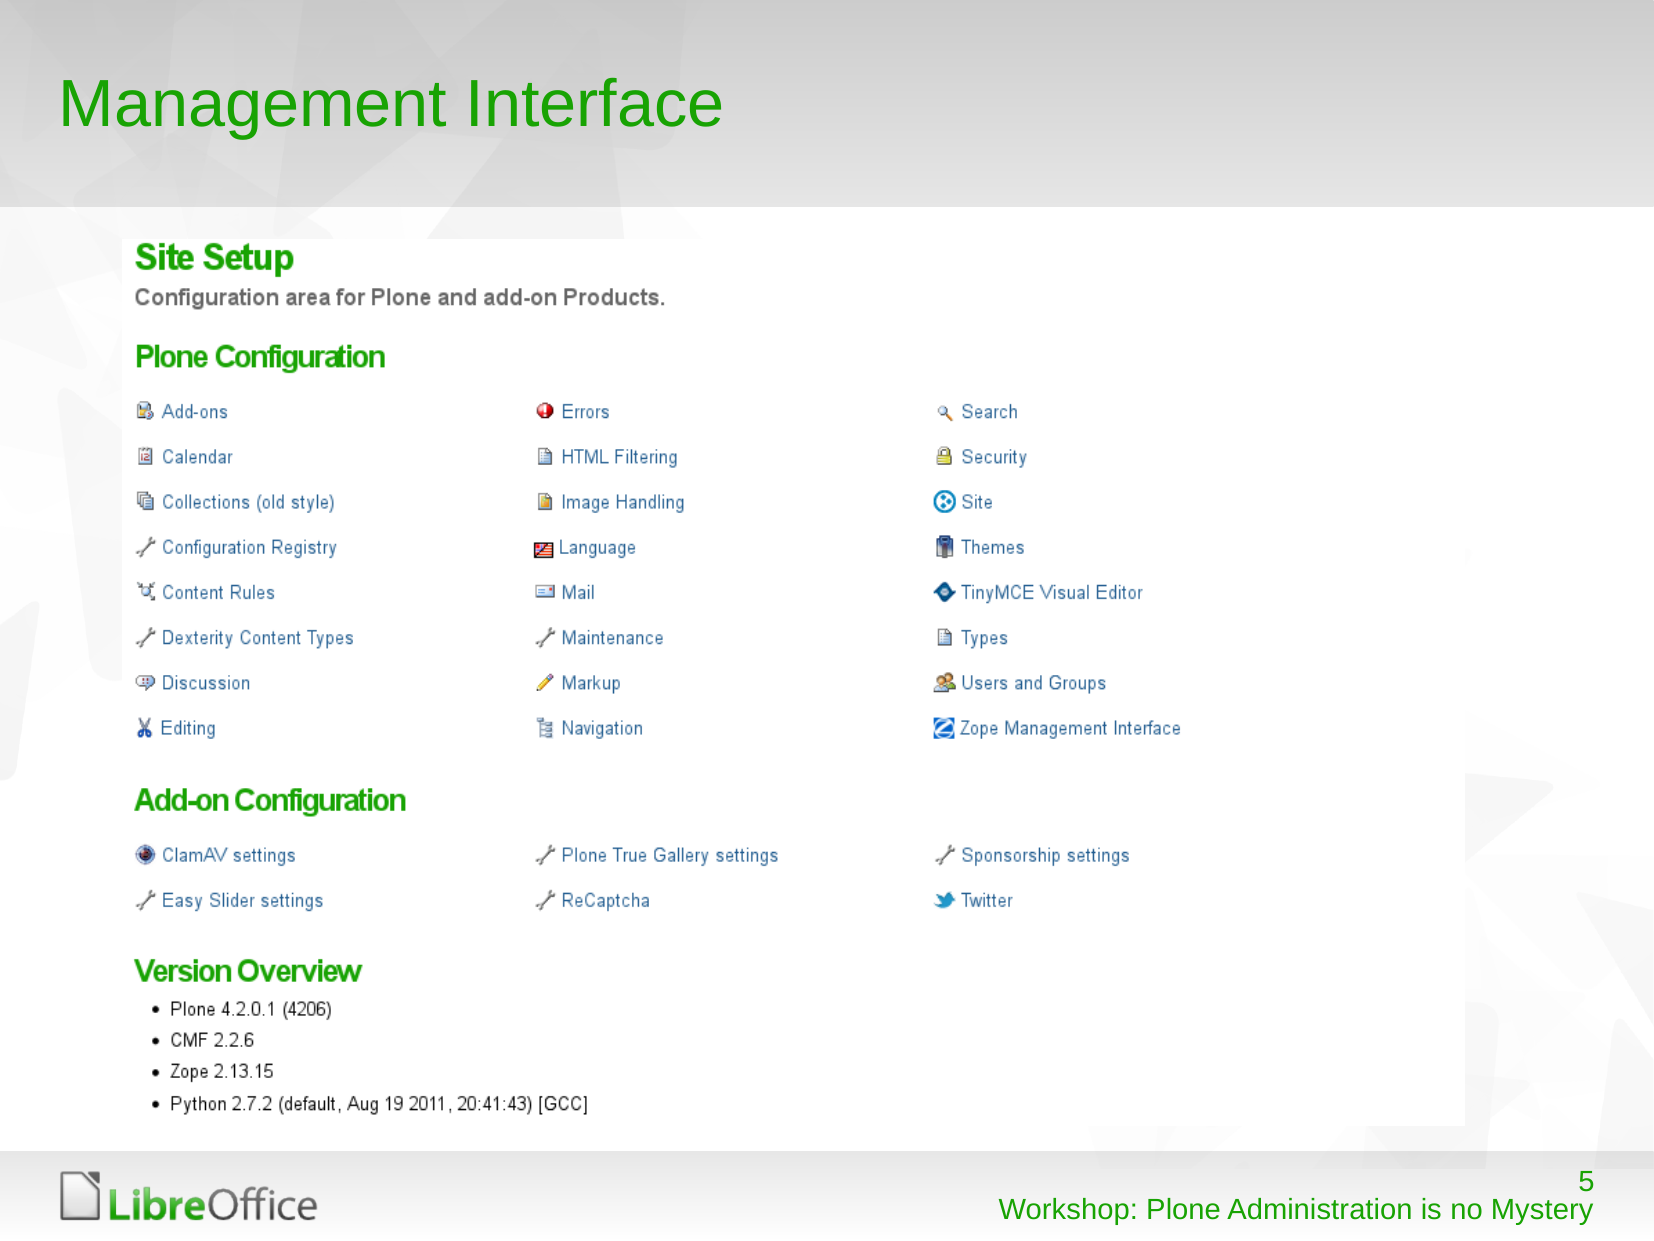

# Management Interface
5
Workshop: Plone Administration is no Mystery